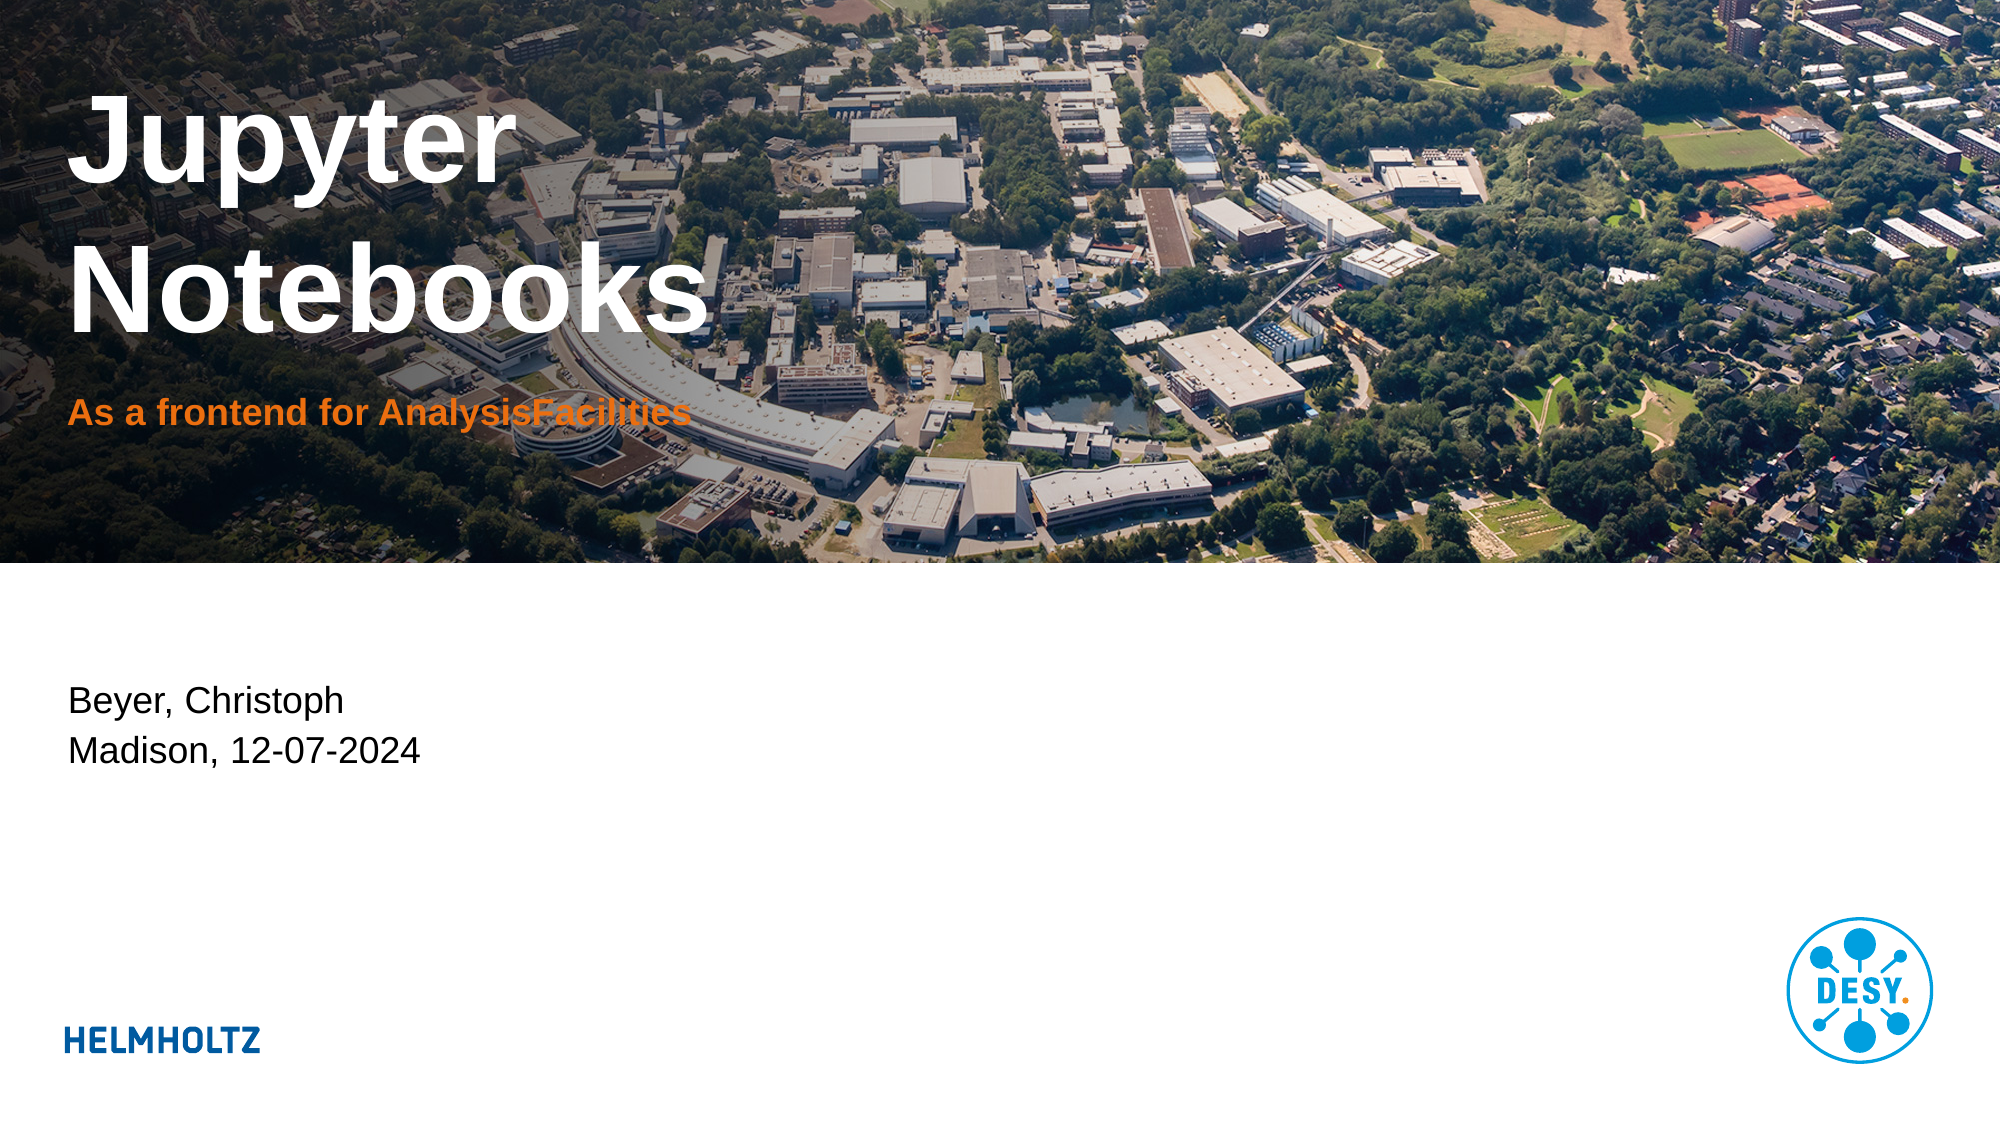

# Jupyter Notebooks
As a frontend for AnalysisFacilities
Beyer, Christoph
Madison, 12-07-2024